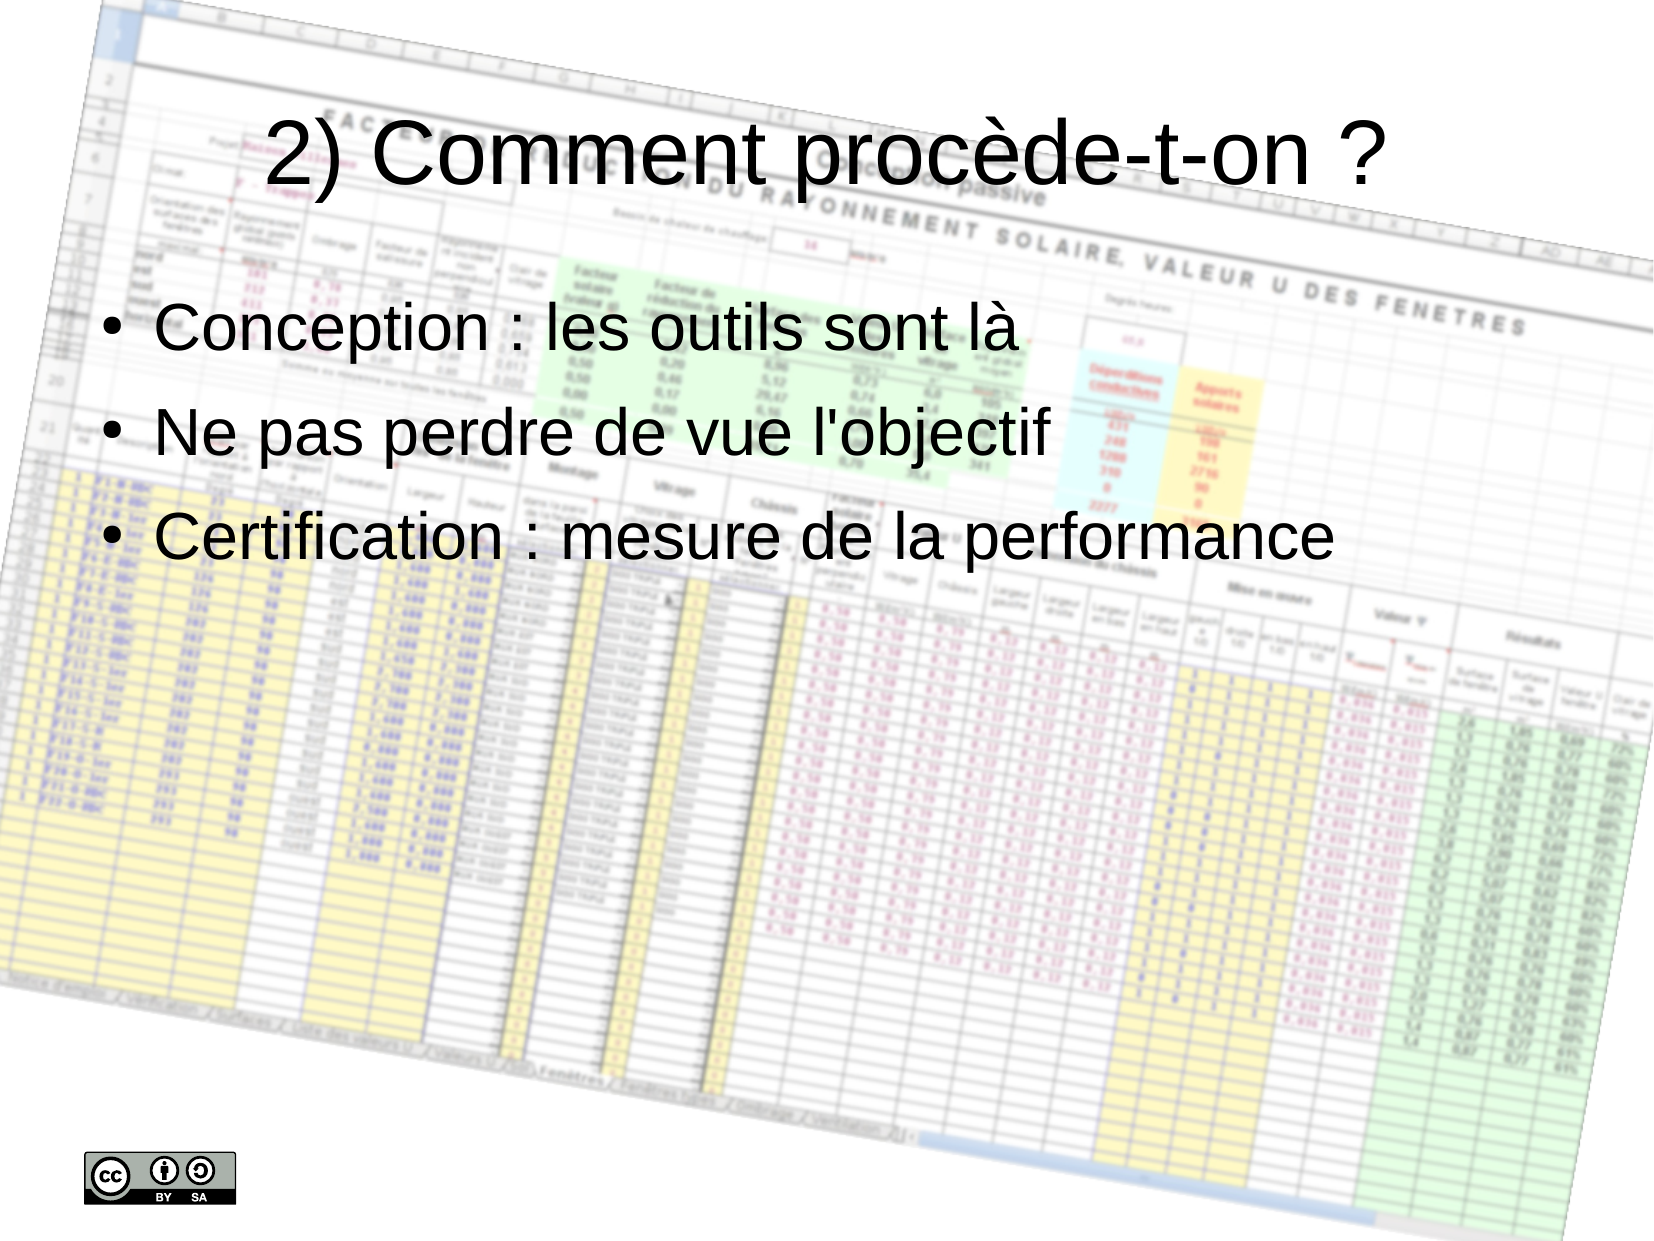

2) Comment procède-t-on ?
# Conception : les outils sont là
Ne pas perdre de vue l'objectif
Certification : mesure de la performance